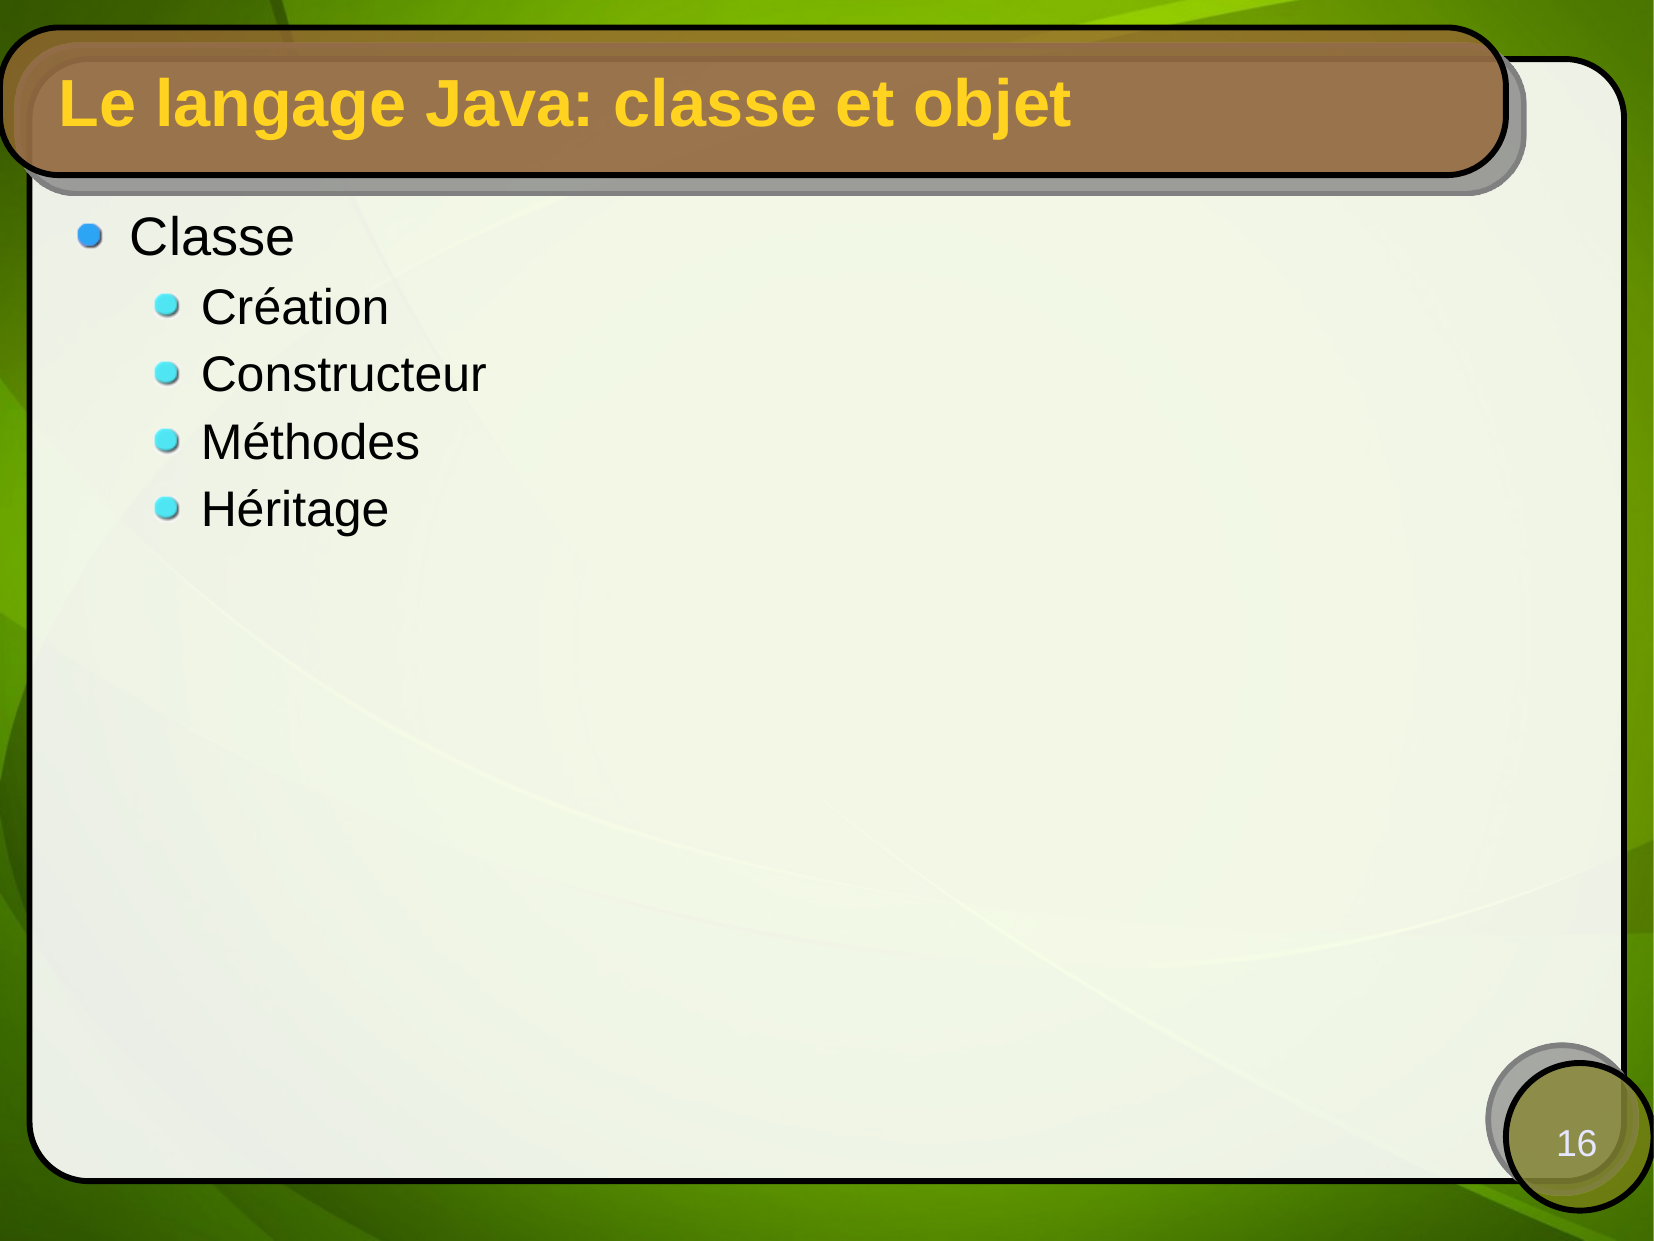

# Le langage Java: classe et objet
Classe
Création
Constructeur
Méthodes
Héritage
16